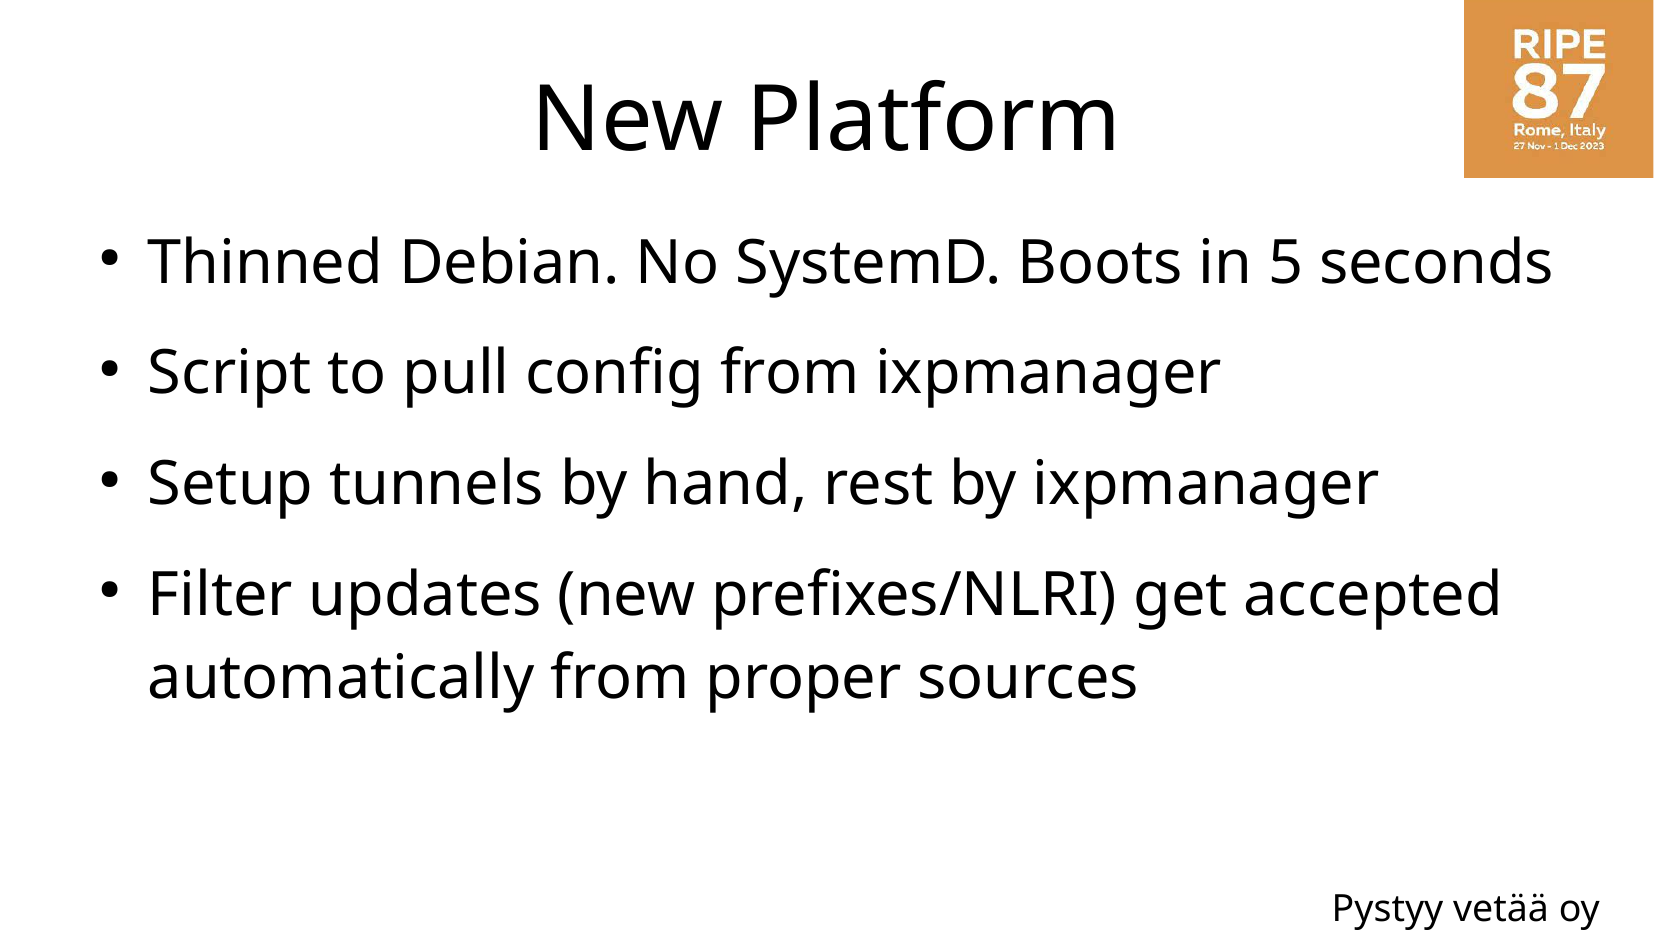

# New Platform
Thinned Debian. No SystemD. Boots in 5 seconds
Script to pull config from ixpmanager
Setup tunnels by hand, rest by ixpmanager
Filter updates (new prefixes/NLRI) get accepted automatically from proper sources
Pystyy vetää oy